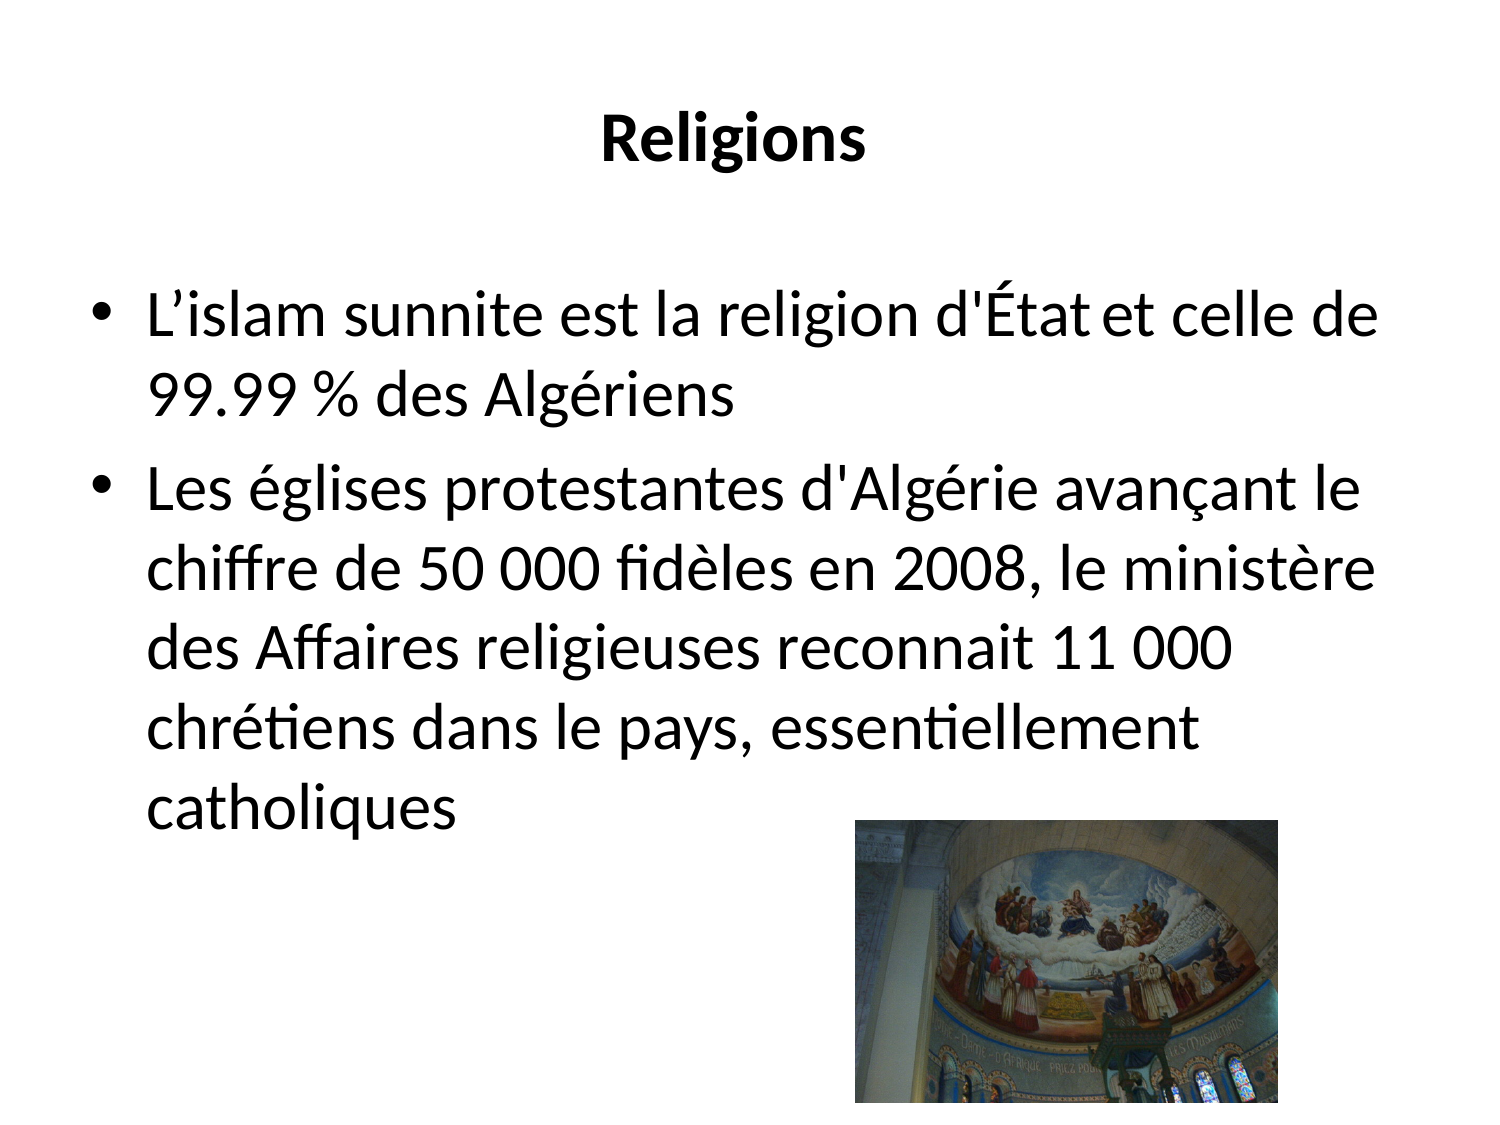

# Religions
L’islam sunnite est la religion d'État et celle de 99.99 % des Algériens
Les églises protestantes d'Algérie avançant le chiffre de 50 000 fidèles en 2008, le ministère des Affaires religieuses reconnait 11 000 chrétiens dans le pays, essentiellement catholiques